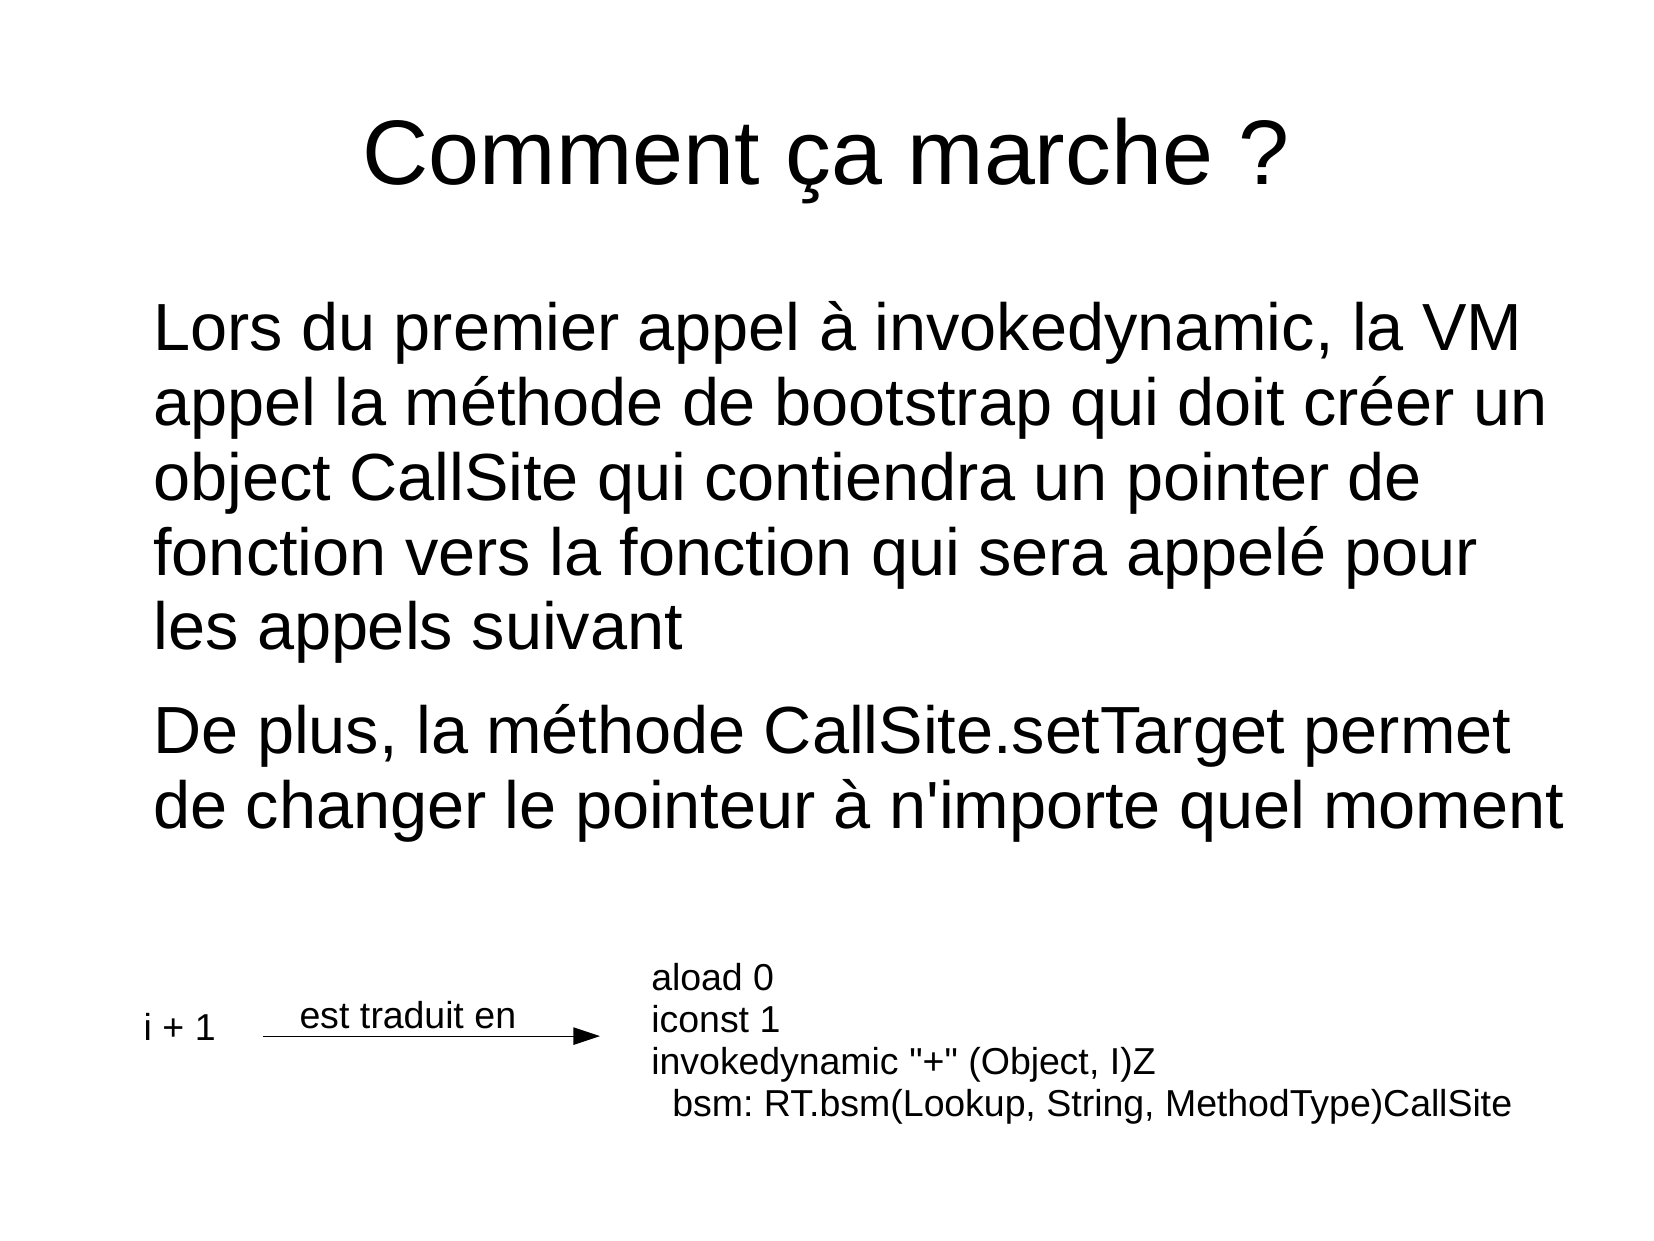

# Comment ça marche ?
Lors du premier appel à invokedynamic, la VM appel la méthode de bootstrap qui doit créer un object CallSite qui contiendra un pointer de fonction vers la fonction qui sera appelé pour les appels suivant
De plus, la méthode CallSite.setTarget permet de changer le pointeur à n'importe quel moment
aload 0
iconst 1
invokedynamic "+" (Object, I)Z
 bsm: RT.bsm(Lookup, String, MethodType)CallSite
est traduit en
i + 1